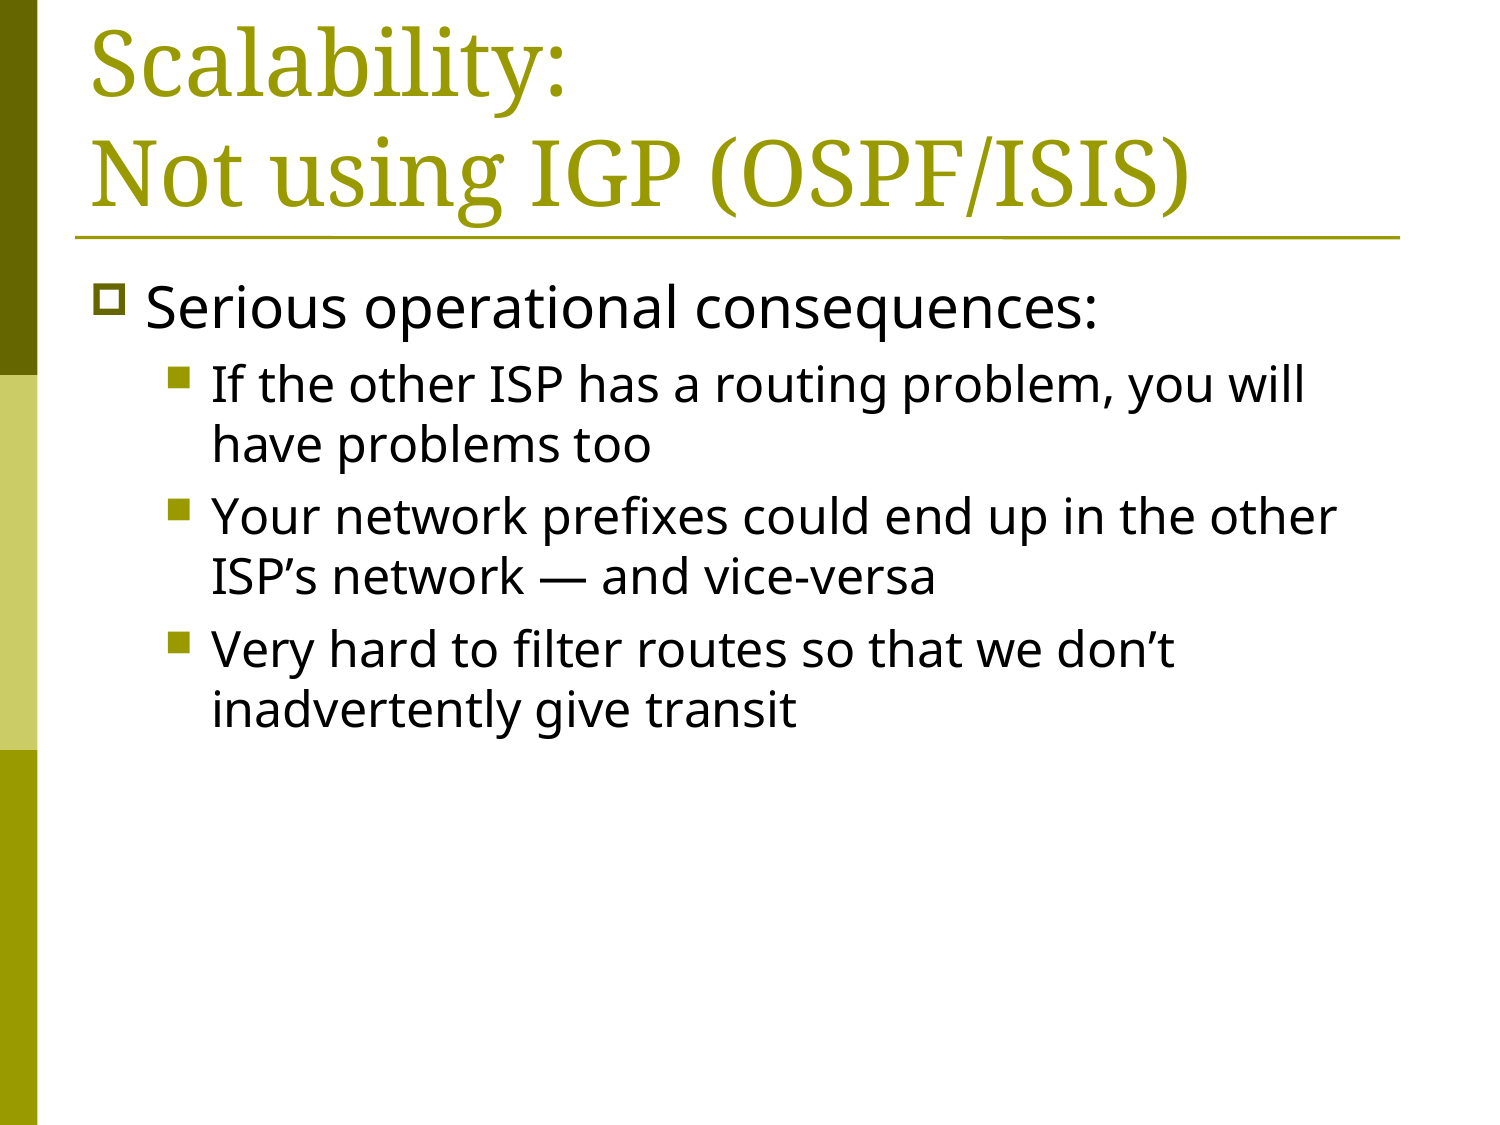

# Scalability: Not using IGP (OSPF/ISIS)
Serious operational consequences:
If the other ISP has a routing problem, you will have problems too
Your network prefixes could end up in the other ISP’s network — and vice-versa
Very hard to filter routes so that we don’t inadvertently give transit